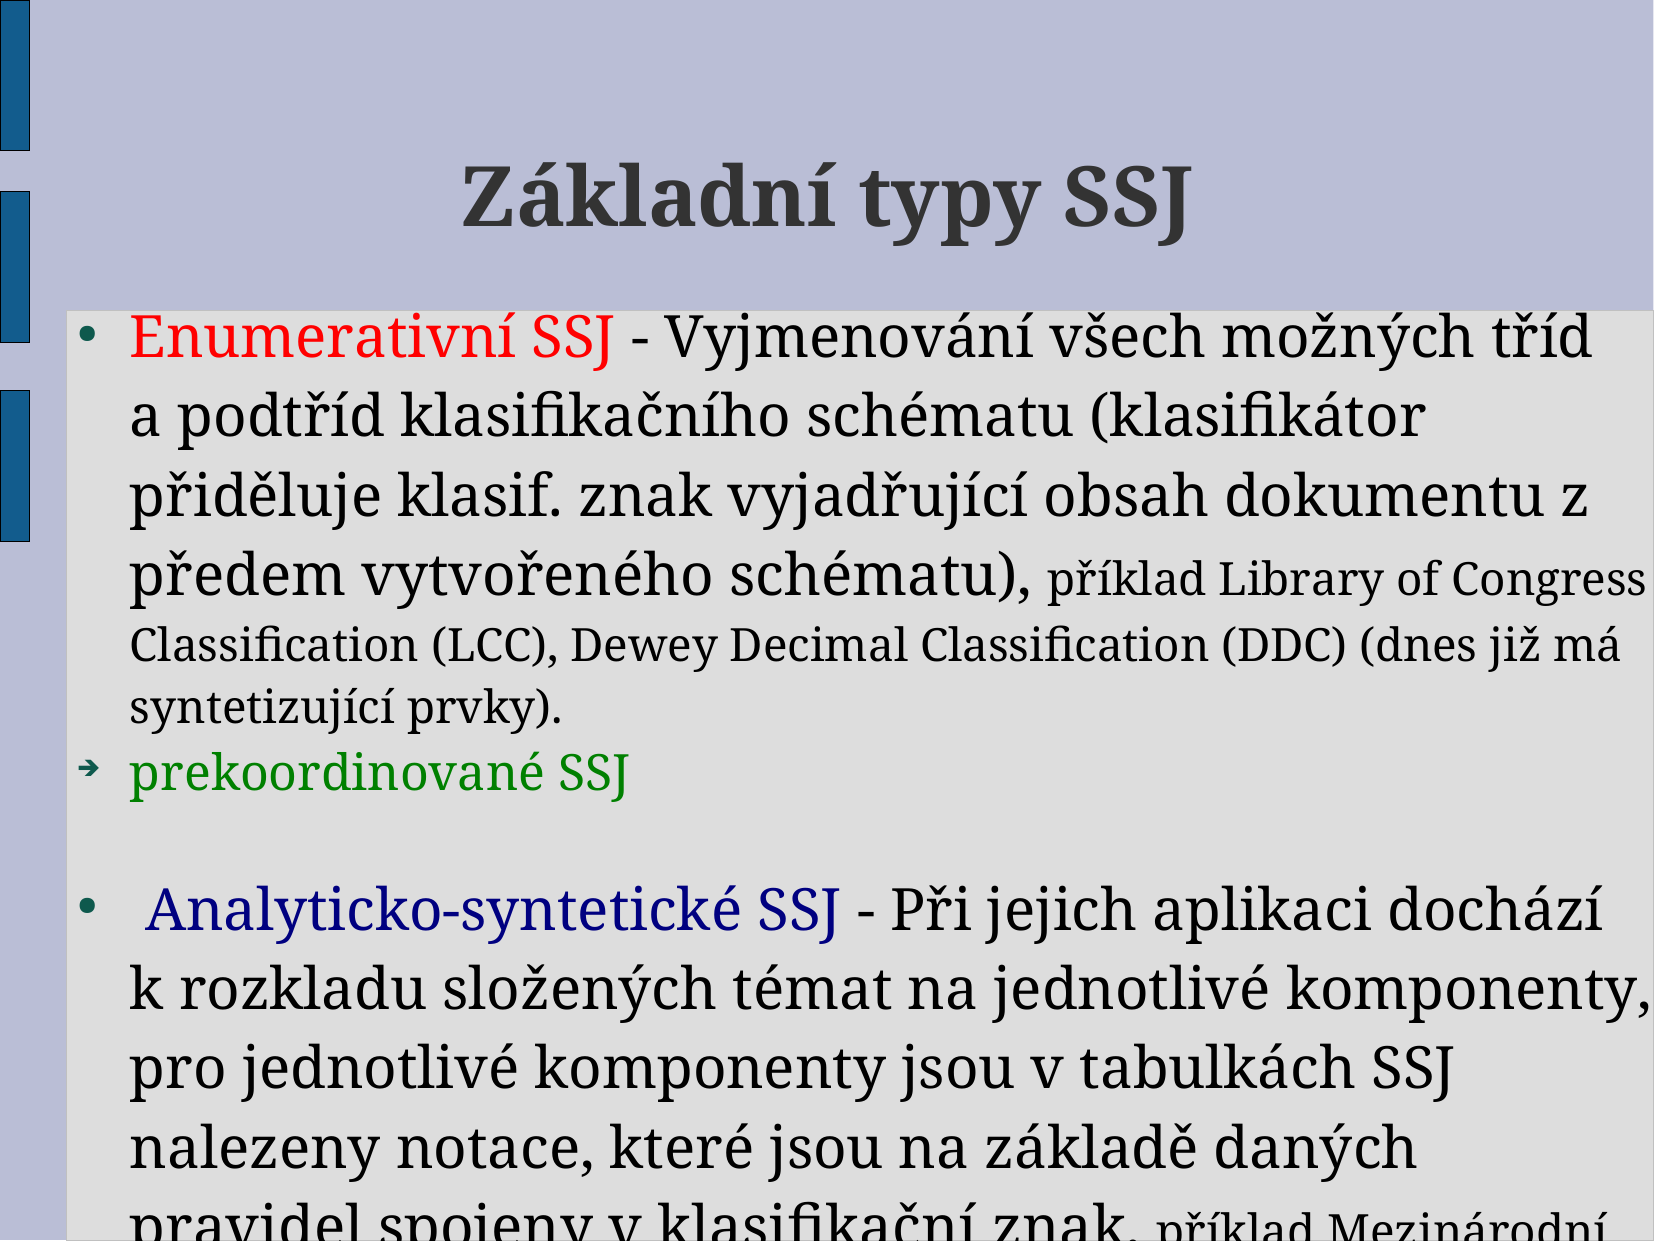

# Základní typy SSJ
Enumerativní SSJ - Vyjmenování všech možných tříd
a podtříd klasifikačního schématu (klasifikátor přiděluje klasif. znak vyjadřující obsah dokumentu z předem vytvořeného schématu), příklad Library of Congress Classification (LCC), Dewey Decimal Classification (DDC) (dnes již má syntetizující prvky).
prekoordinované SSJ
 Analyticko-syntetické SSJ - Při jejich aplikaci dochází k rozkladu složených témat na jednotlivé komponenty, pro jednotlivé komponenty jsou v tabulkách SSJ nalezeny notace, které jsou na základě daných pravidel spojeny v klasifikační znak, příklad Mezinárodní desetinné třídění (MDT).
míra prekoordinovanosti je stále významná, při indexaci lze uplatnit princip postkoordinace